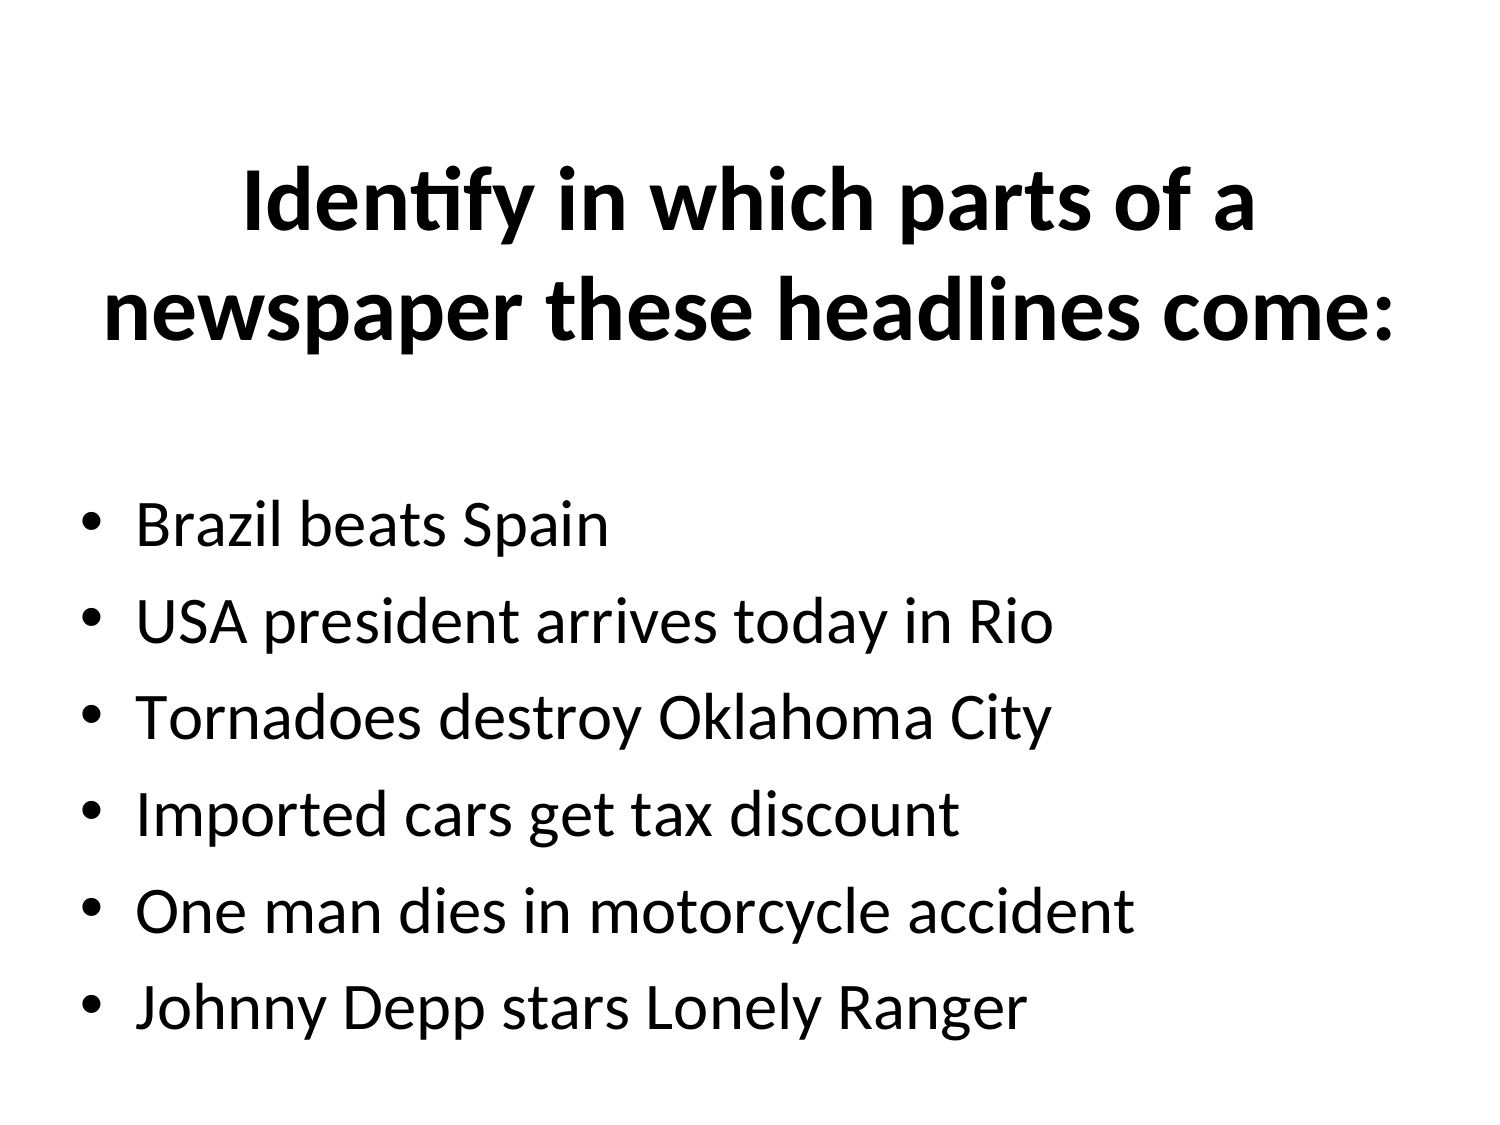

Identify in which parts of a newspaper these headlines come:
Brazil beats Spain
USA president arrives today in Rio
Tornadoes destroy Oklahoma City
Imported cars get tax discount
One man dies in motorcycle accident
Johnny Depp stars Lonely Ranger